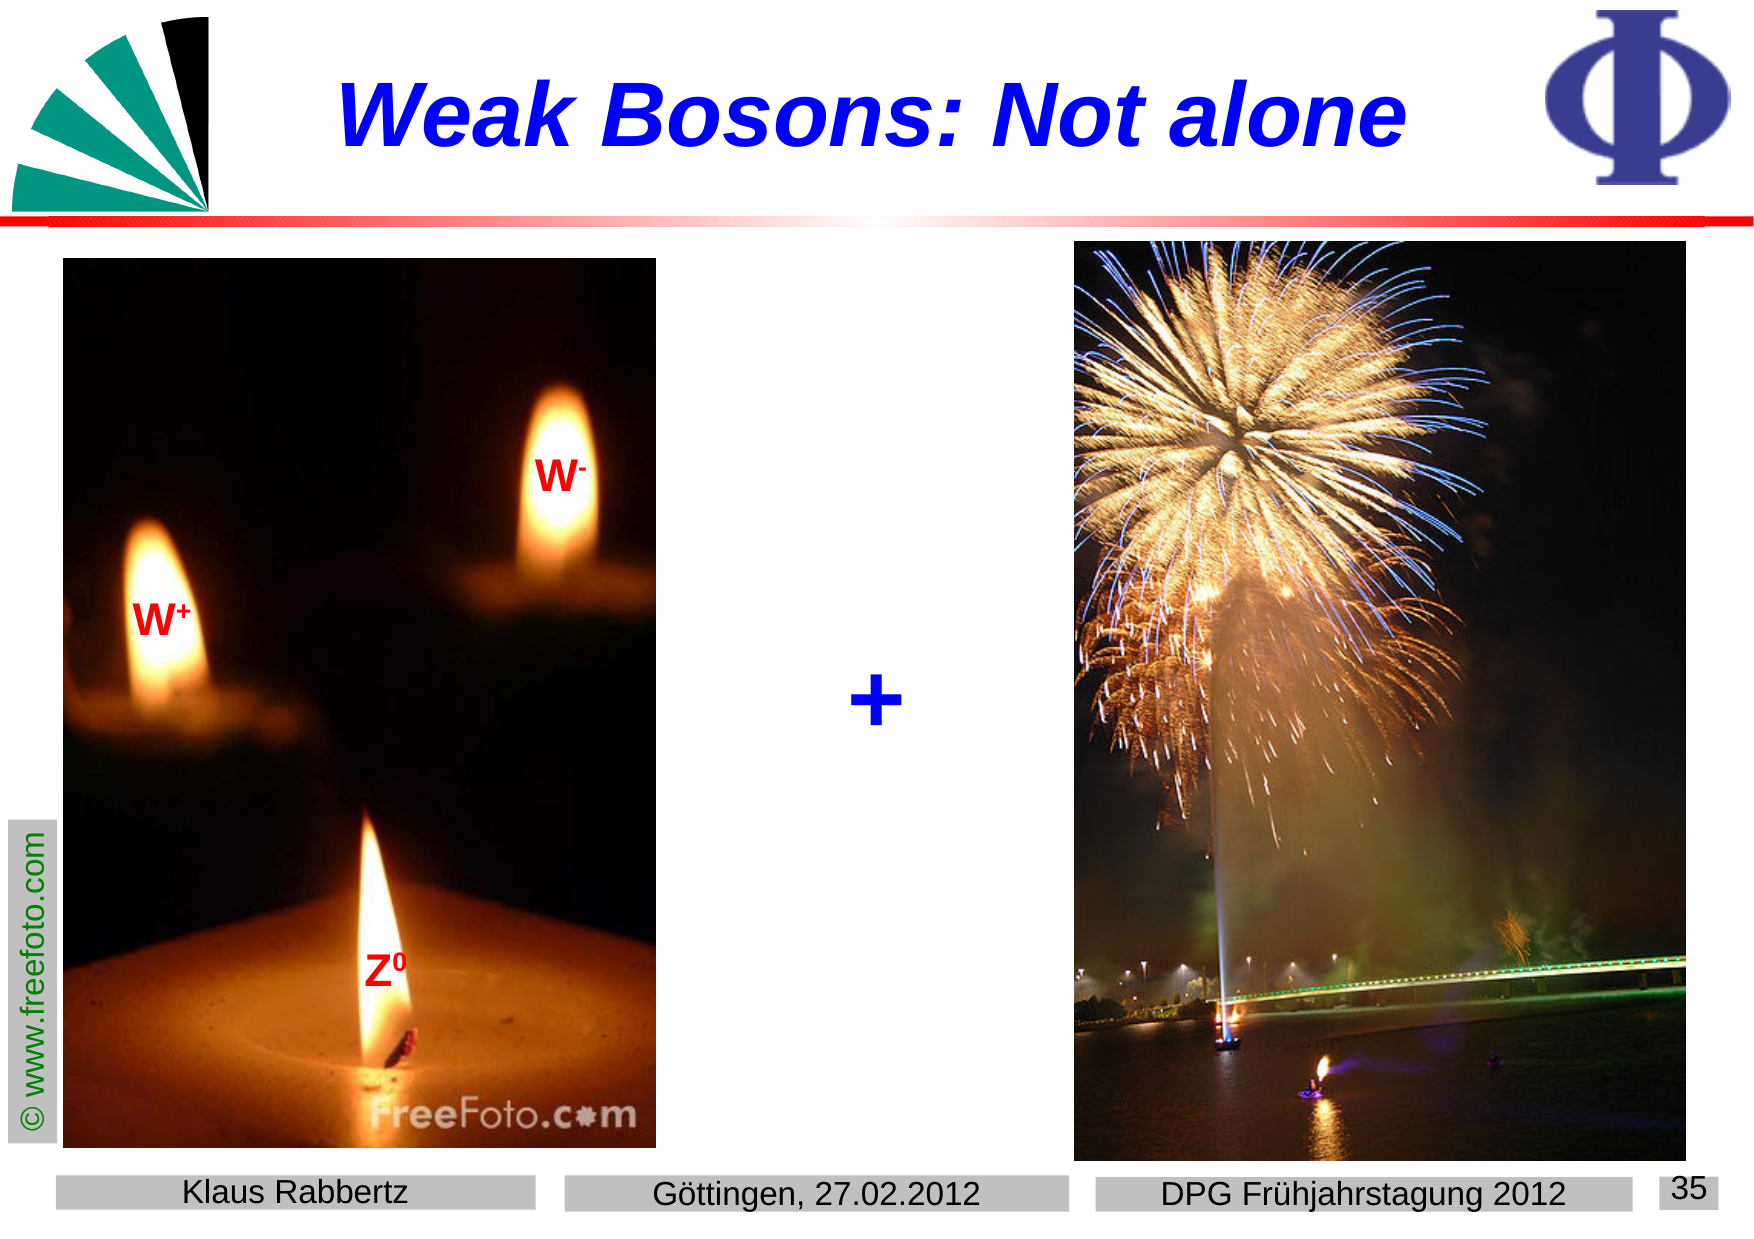

# Weak Bosons: Not alone
W-
W+
+
Z0
© www.freefoto.com